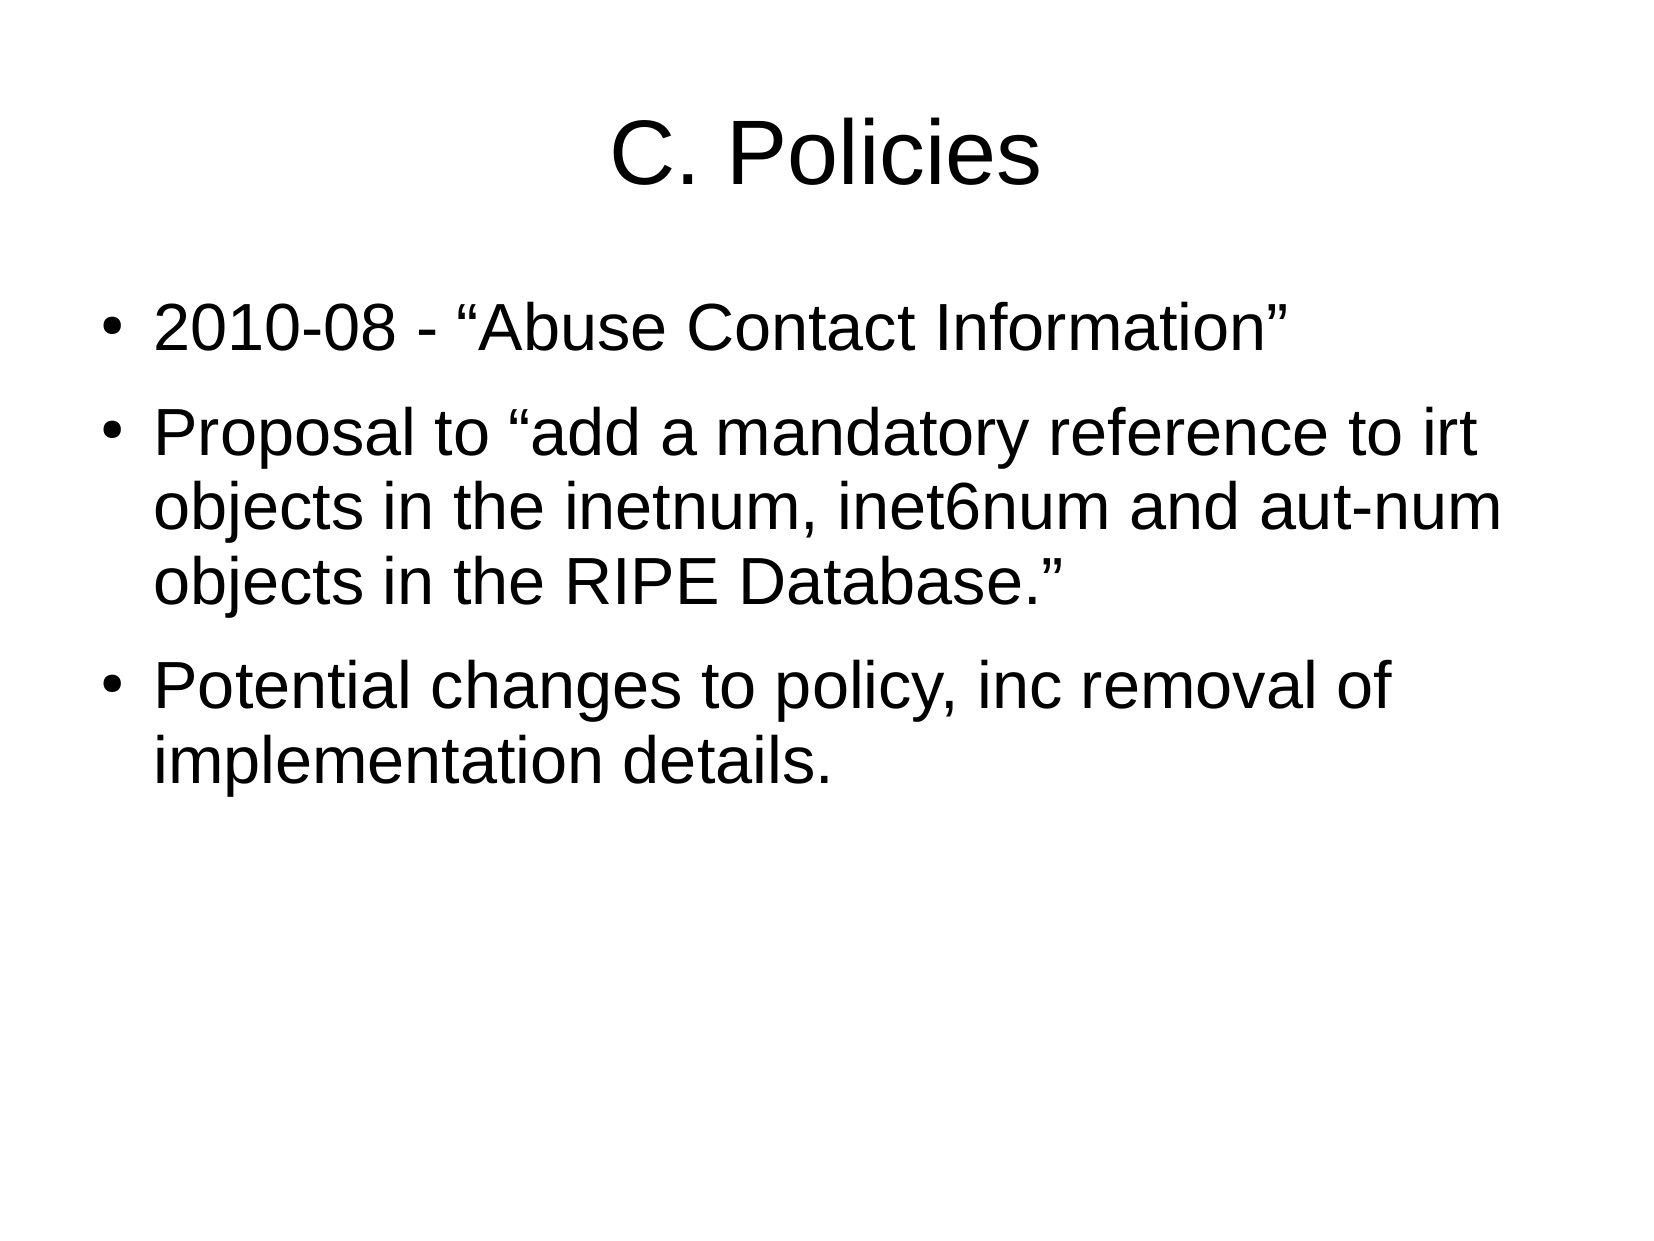

# C. Policies
2010-08 - “Abuse Contact Information”
Proposal to “add a mandatory reference to irt objects in the inetnum, inet6num and aut-num objects in the RIPE Database.”
Potential changes to policy, inc removal of implementation details.